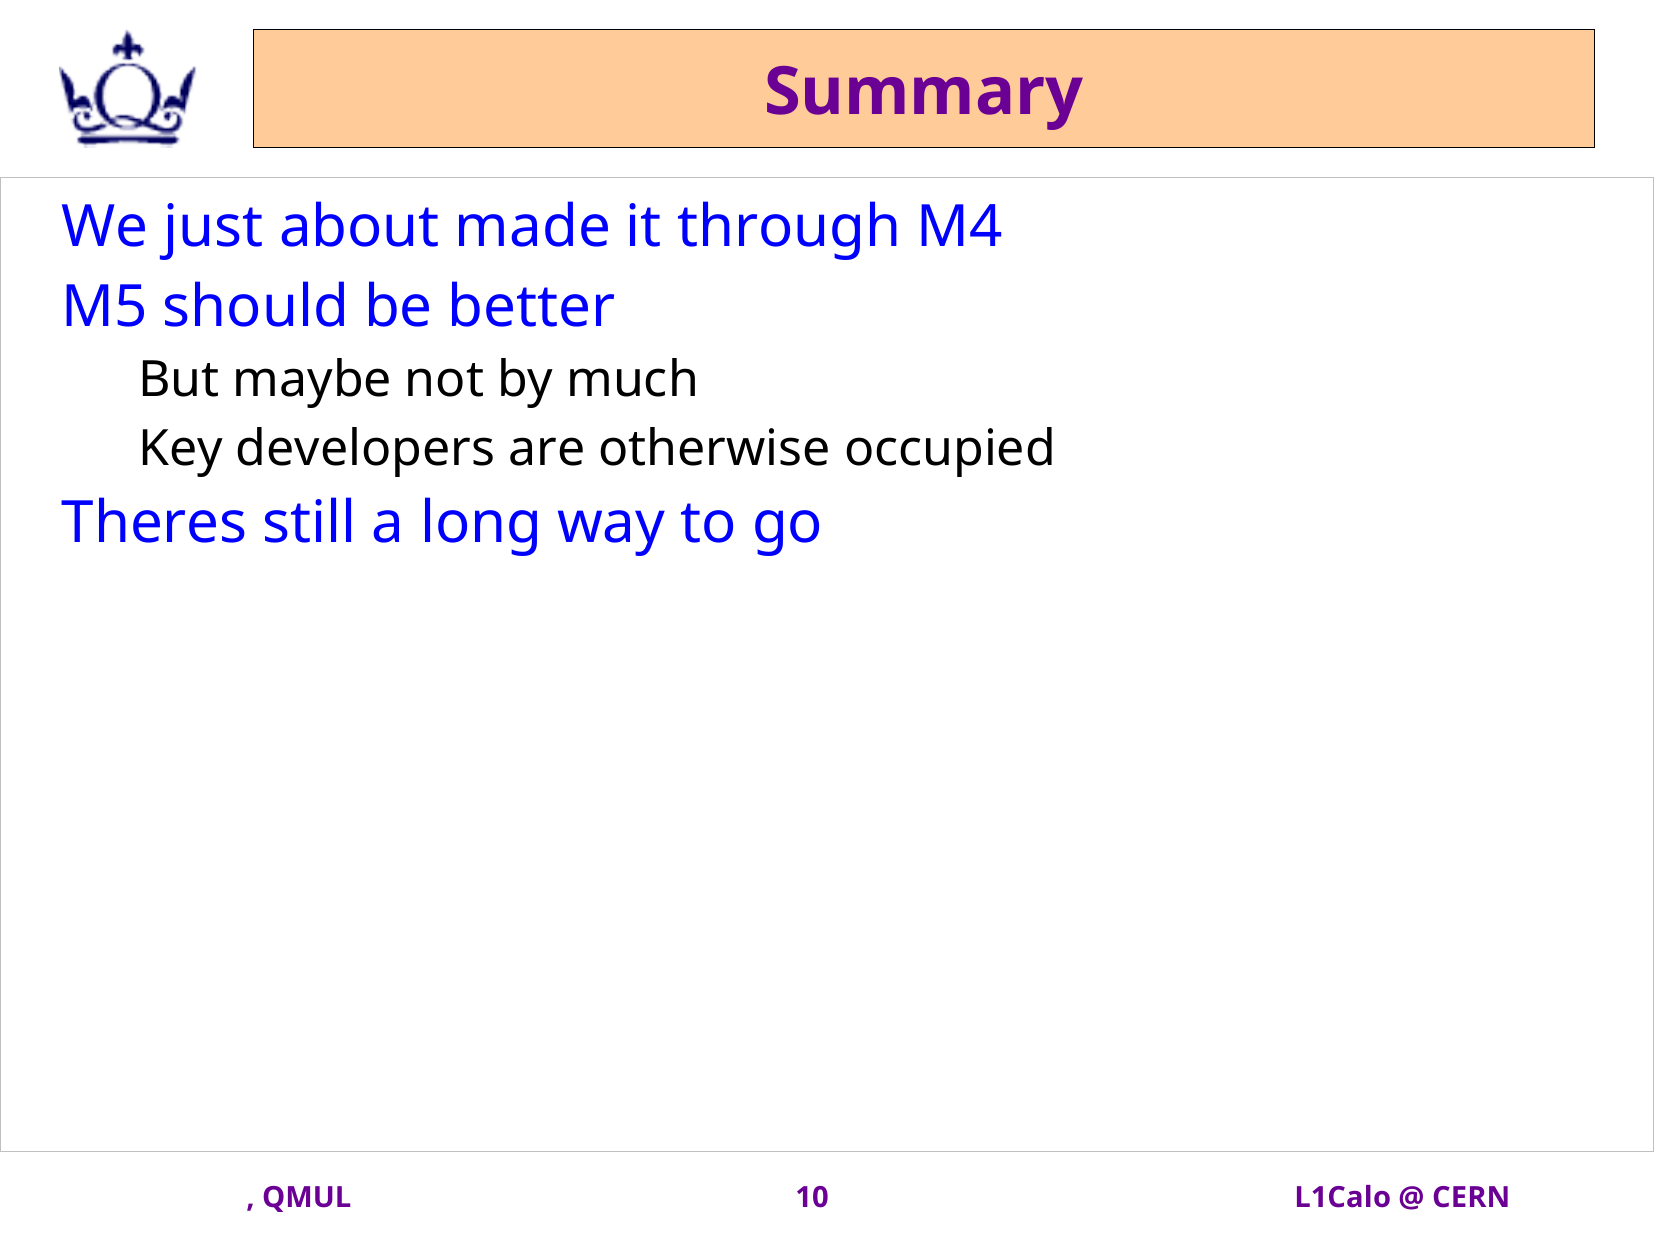

# Summary
We just about made it through M4
M5 should be better
But maybe not by much
Key developers are otherwise occupied
Theres still a long way to go